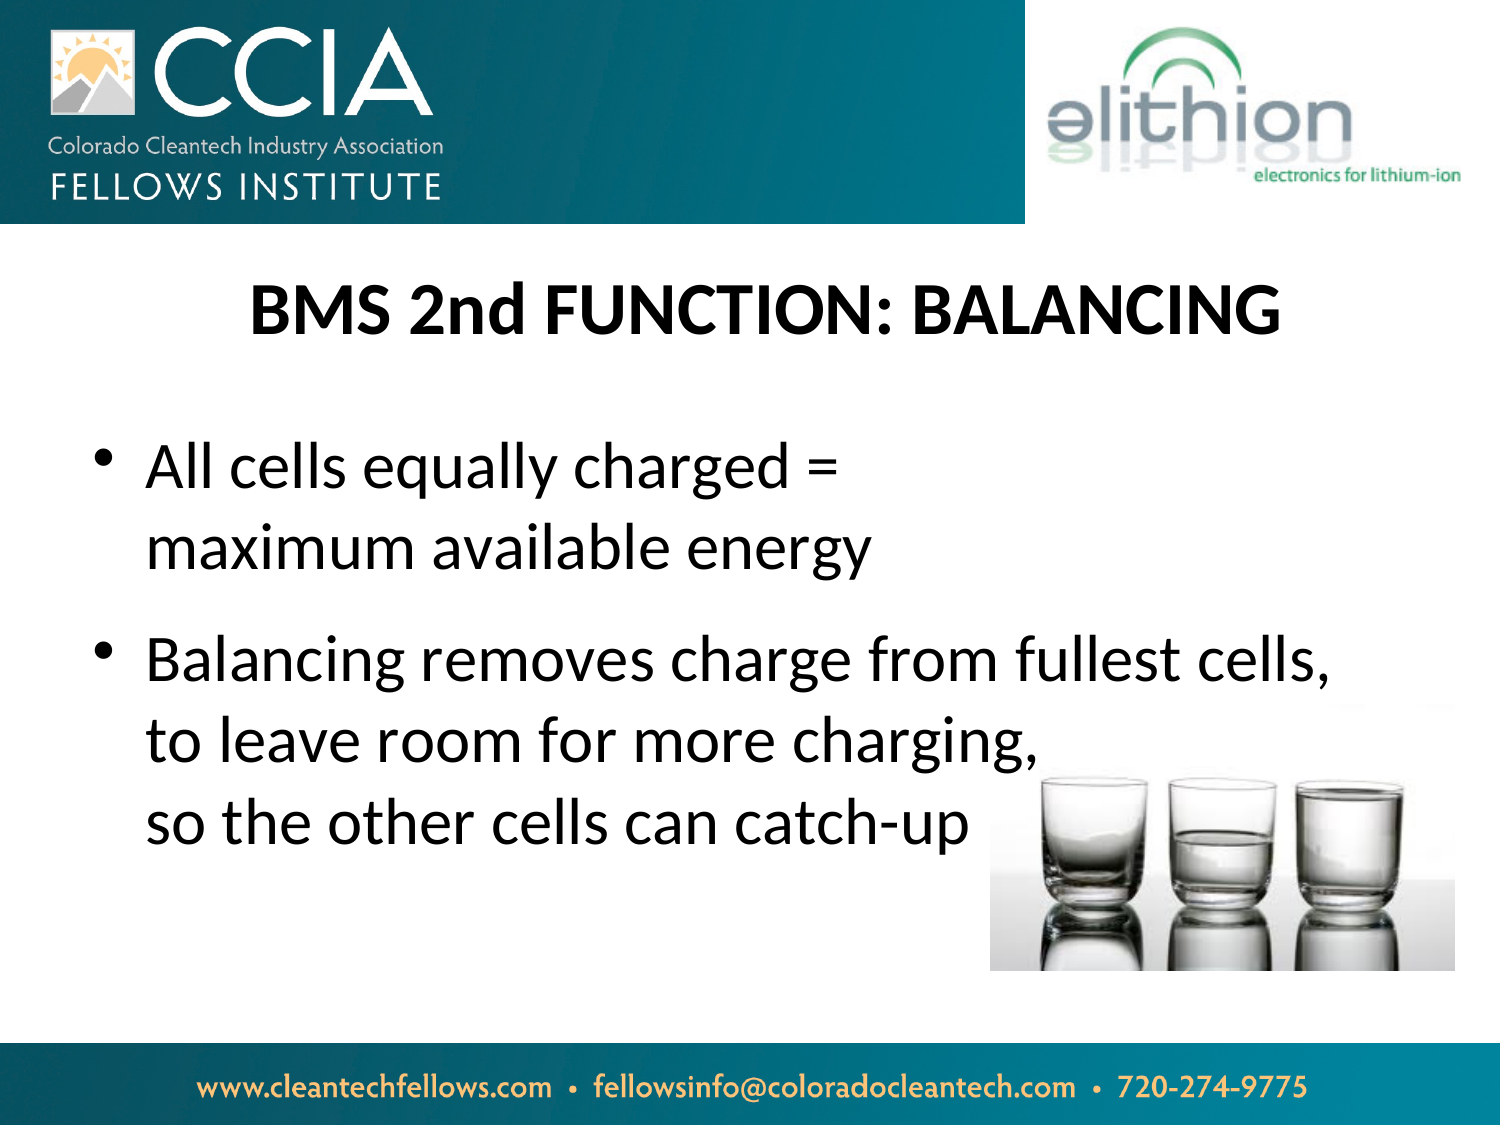

BMS 2nd FUNCTION: BALANCING
All cells equally charged =
maximum available energy
Balancing removes charge from fullest cells,
to leave room for more charging,
so the other cells can catch-up